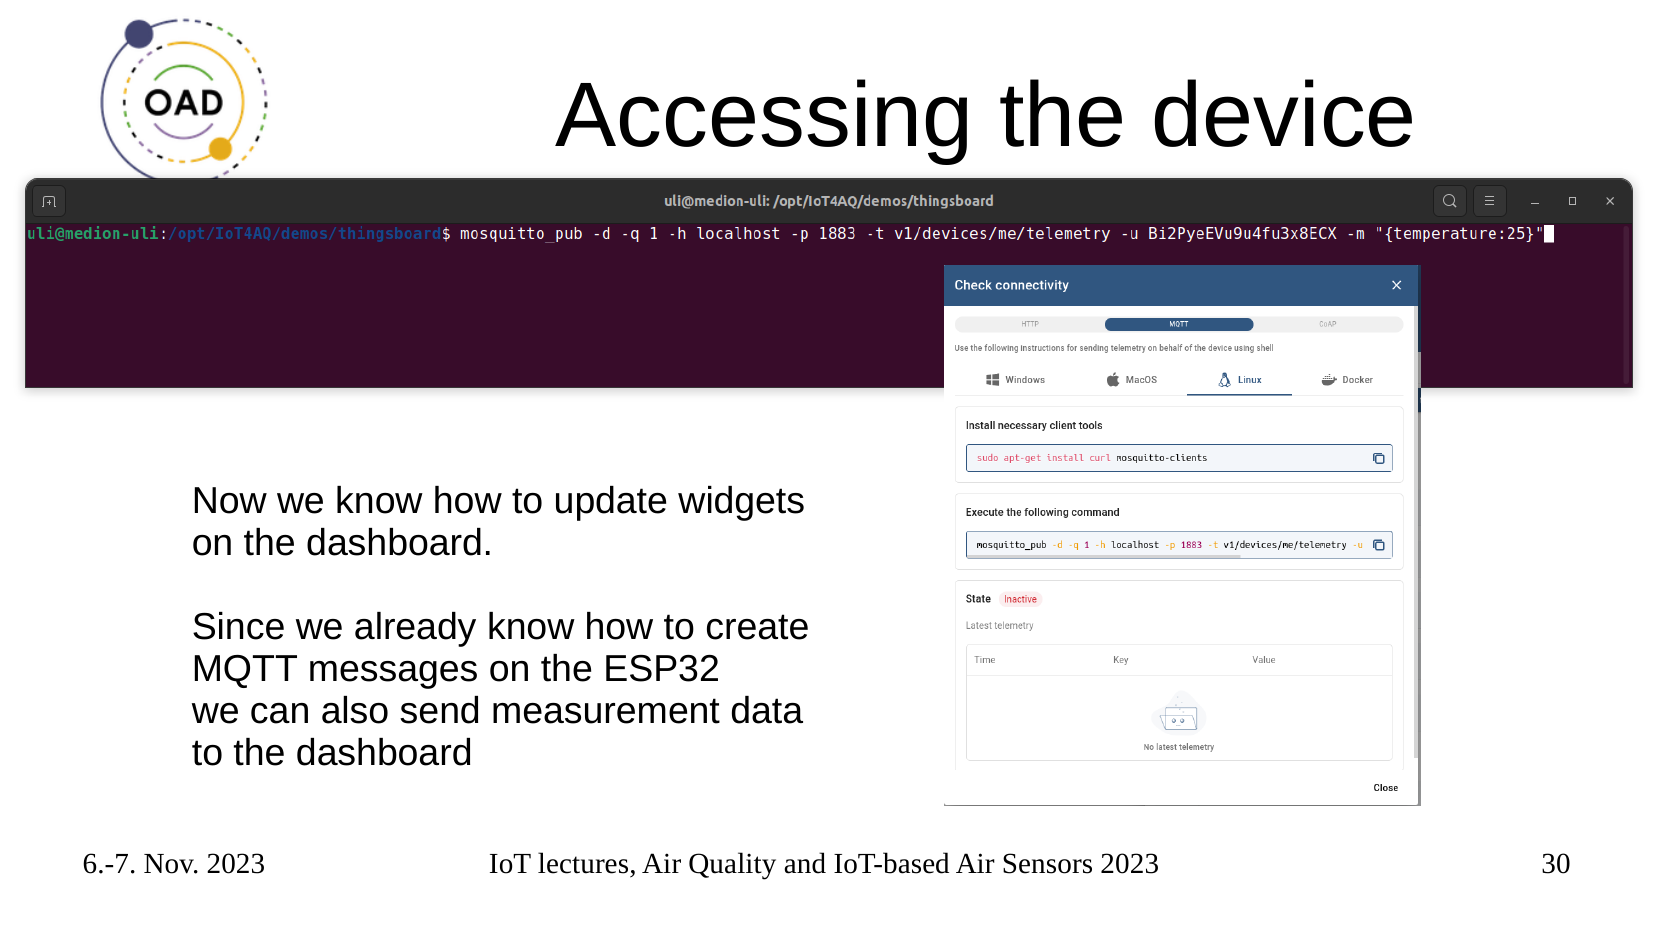

# Accessing the device
Now we know how to update widgets
on the dashboard.
Since we already know how to create
MQTT messages on the ESP32
we can also send measurement data
to the dashboard
6.-7. Nov. 2023
IoT lectures, Air Quality and IoT-based Air Sensors 2023
30